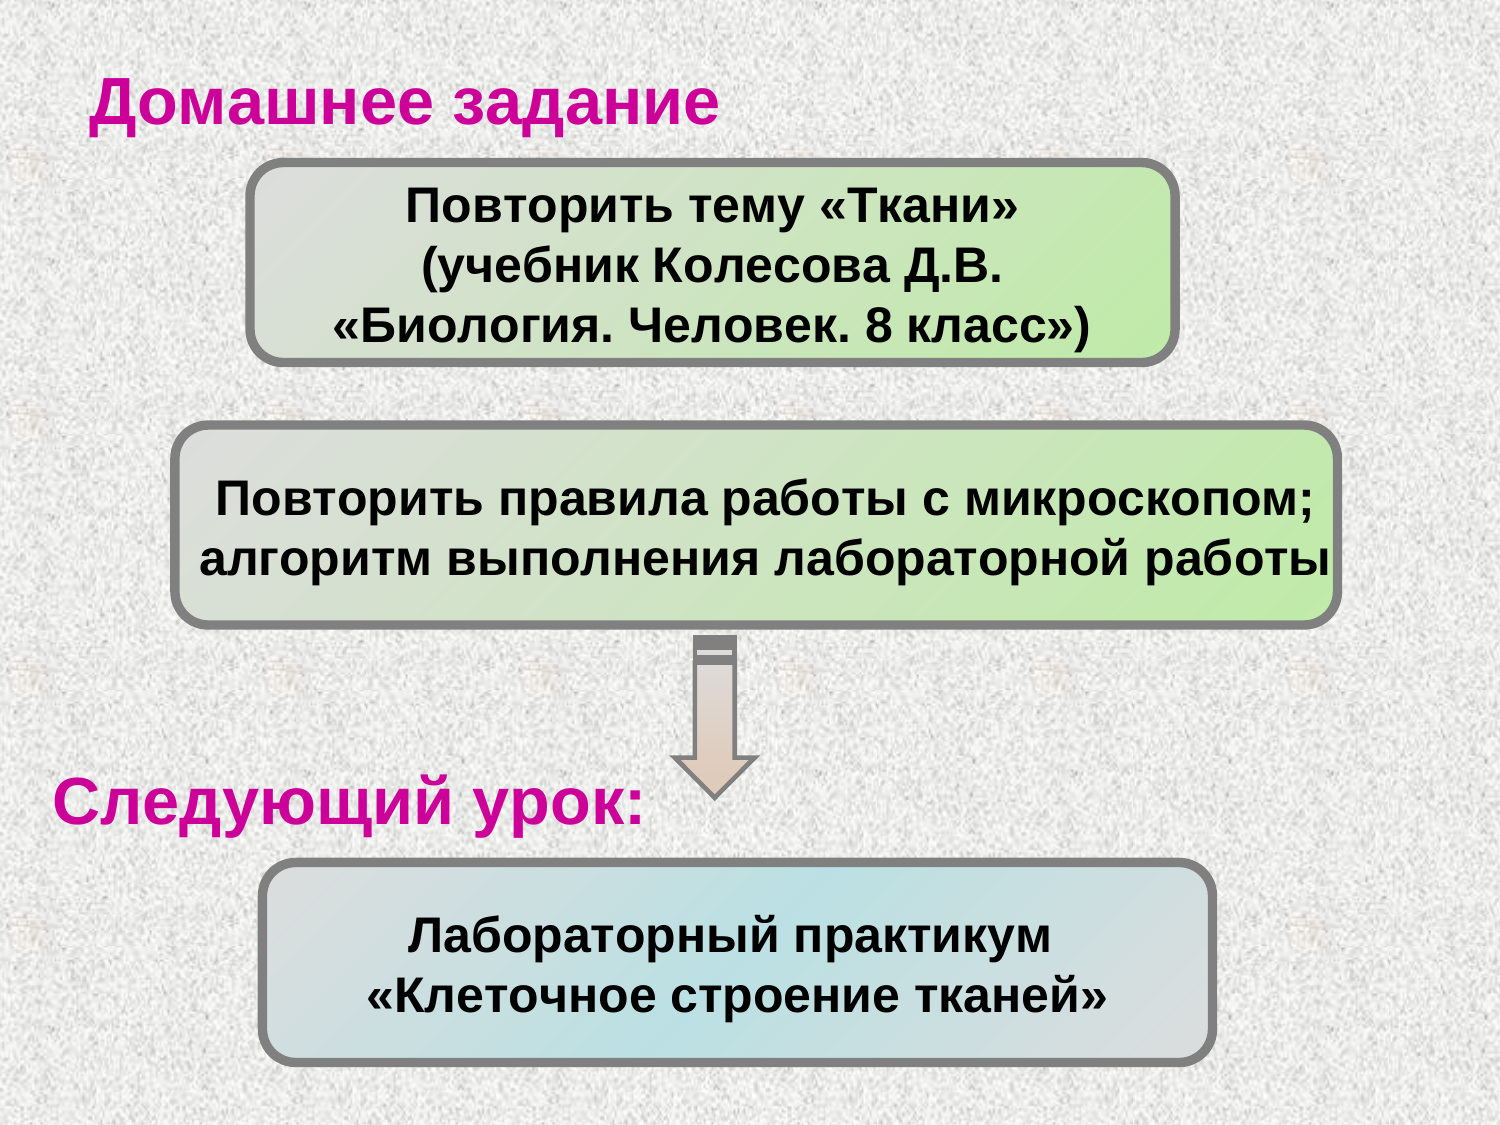

Домашнее задание
Повторить тему «Ткани»
 (учебник Колесова Д.В.
«Биология. Человек. 8 класс»)
Повторить правила работы с микроскопом;
алгоритм выполнения лабораторной работы
Следующий урок:
Лабораторный практикум
«Клеточное строение тканей»